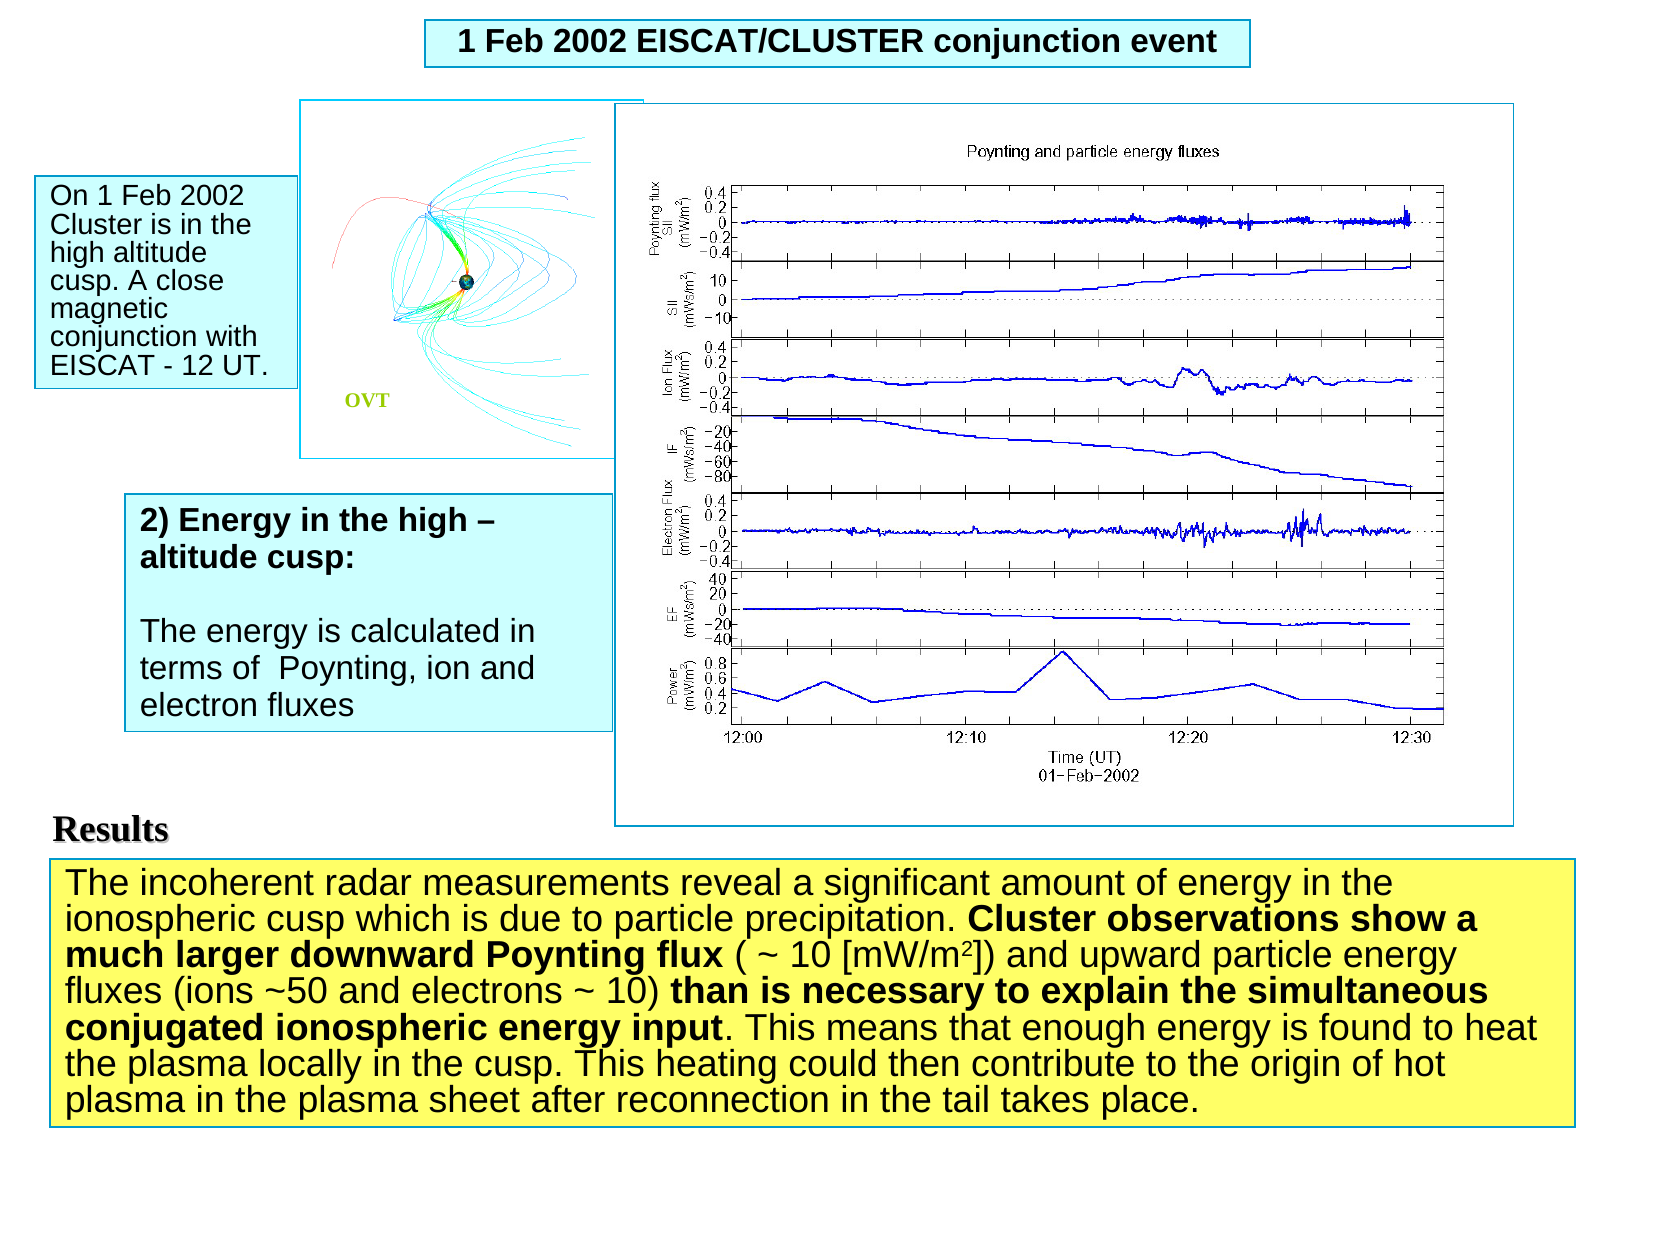

1 Feb 2002 EISCAT/CLUSTER conjunction event
OVT
On 1 Feb 2002 Cluster is in the high altitude cusp. A close magnetic conjunction with EISCAT - 12 UT.
2) Energy in the high – altitude cusp:
The energy is calculated in terms of Poynting, ion and electron fluxes
Results
The incoherent radar measurements reveal a significant amount of energy in the ionospheric cusp which is due to particle precipitation. Cluster observations show a much larger downward Poynting flux ( ~ 10 [mW/m2]) and upward particle energy fluxes (ions ~50 and electrons ~ 10) than is necessary to explain the simultaneous conjugated ionospheric energy input. This means that enough energy is found to heat the plasma locally in the cusp. This heating could then contribute to the origin of hot plasma in the plasma sheet after reconnection in the tail takes place.